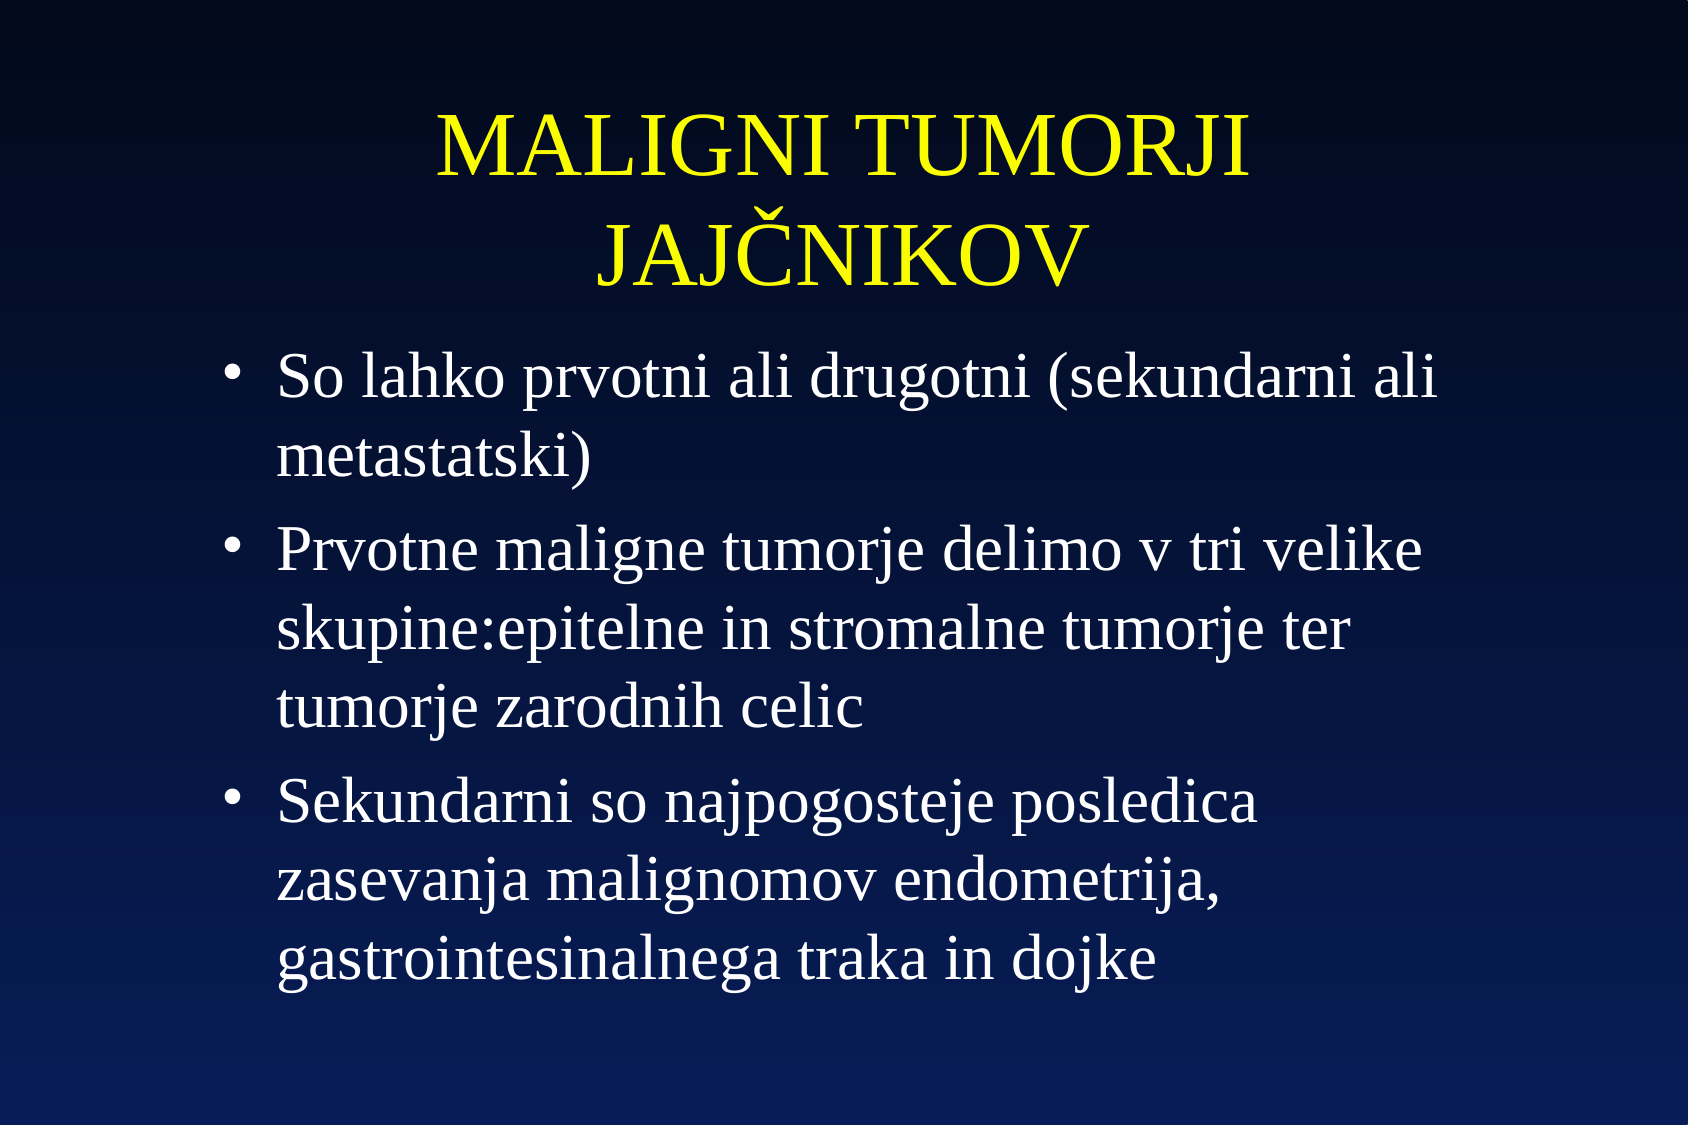

# MALIGNI TUMORJI JAJČNIKOV
So lahko prvotni ali drugotni (sekundarni ali metastatski)
Prvotne maligne tumorje delimo v tri velike skupine:epitelne in stromalne tumorje ter tumorje zarodnih celic
Sekundarni so najpogosteje posledica zasevanja malignomov endometrija, gastrointesinalnega traka in dojke